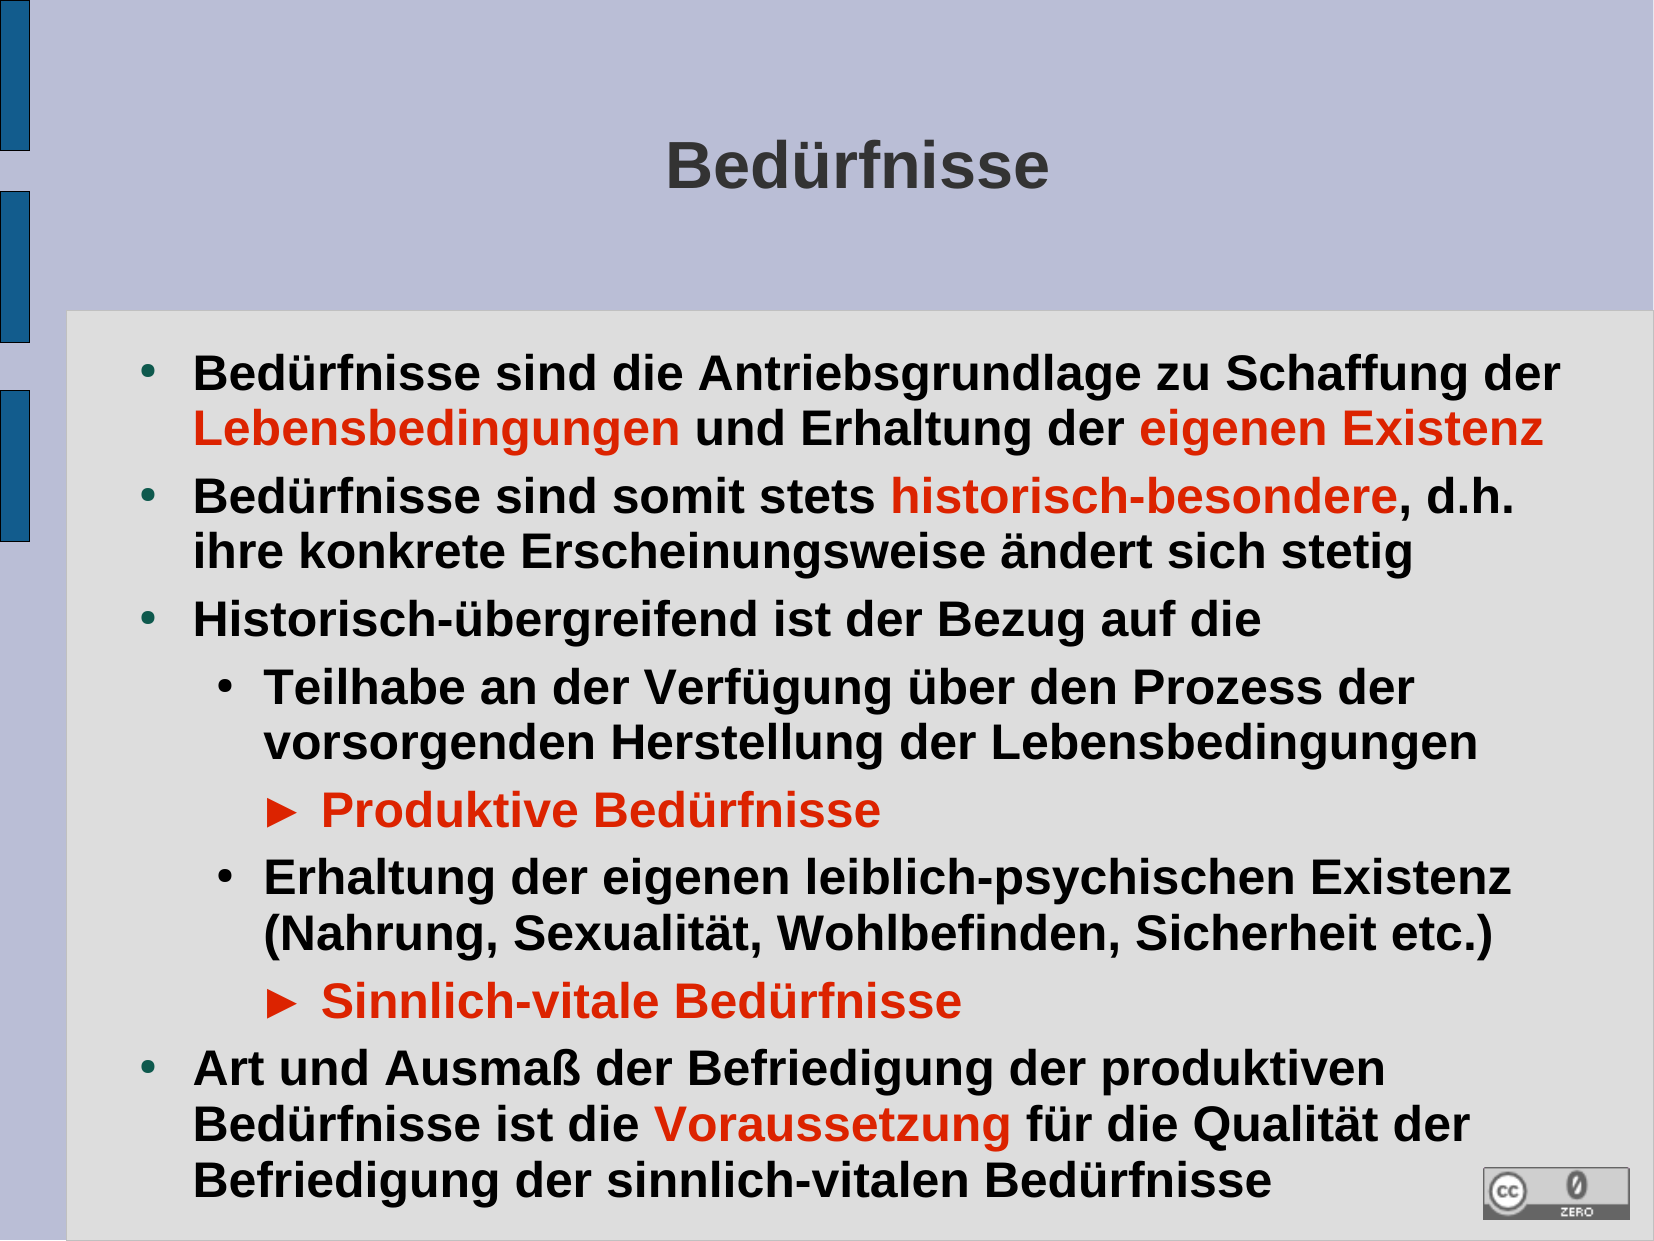

# Bedürfnisse
Bedürfnisse sind die Antriebsgrundlage zu Schaffung der Lebensbedingungen und Erhaltung der eigenen Existenz
Bedürfnisse sind somit stets historisch-besondere, d.h. ihre konkrete Erscheinungsweise ändert sich stetig
Historisch-übergreifend ist der Bezug auf die
Teilhabe an der Verfügung über den Prozess der vorsorgenden Herstellung der Lebensbedingungen
► Produktive Bedürfnisse
Erhaltung der eigenen leiblich-psychischen Existenz (Nahrung, Sexualität, Wohlbefinden, Sicherheit etc.)
► Sinnlich-vitale Bedürfnisse
Art und Ausmaß der Befriedigung der produktiven Bedürfnisse ist die Voraussetzung für die Qualität der Befriedigung der sinnlich-vitalen Bedürfnisse